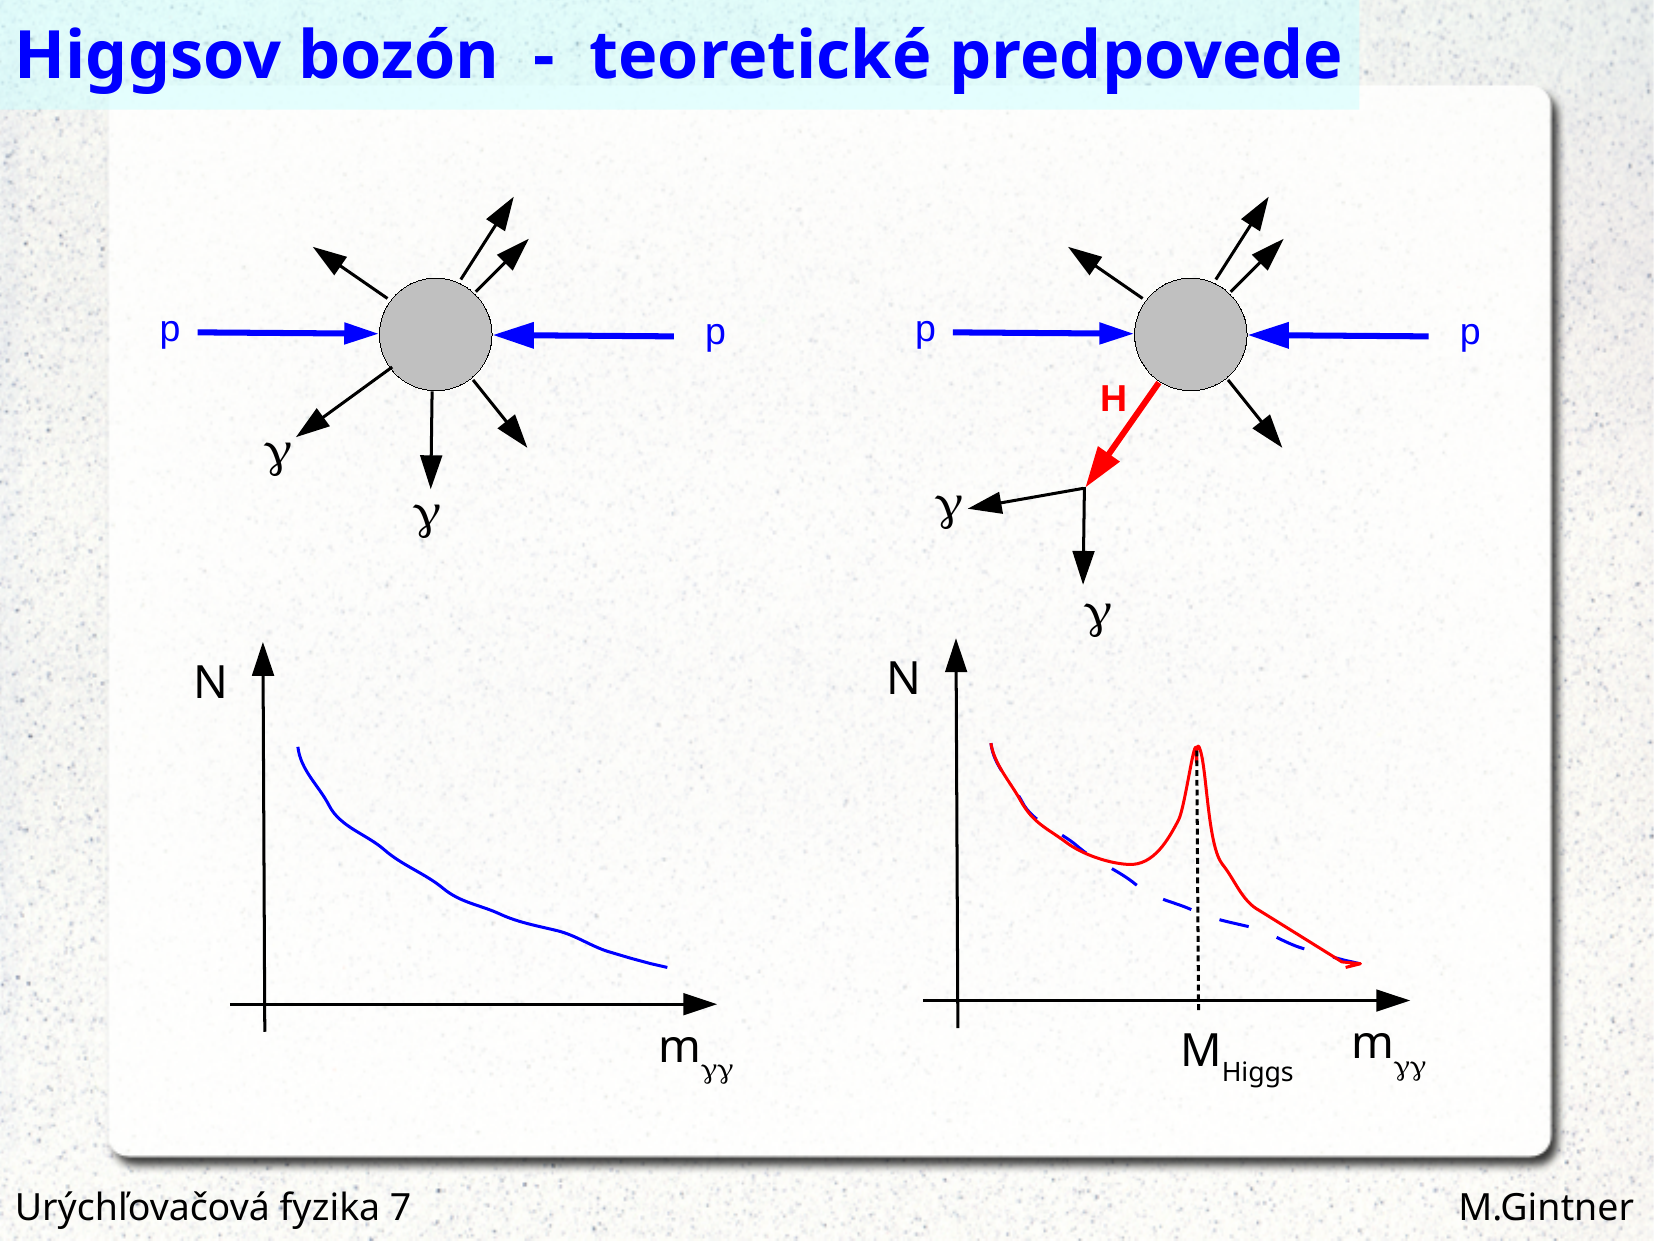

Higgsov bozón - teoretické predpovede
p
p


p
p
H


N
m
MHiggs
N
m
Urýchľovačová fyzika 7
M.Gintner